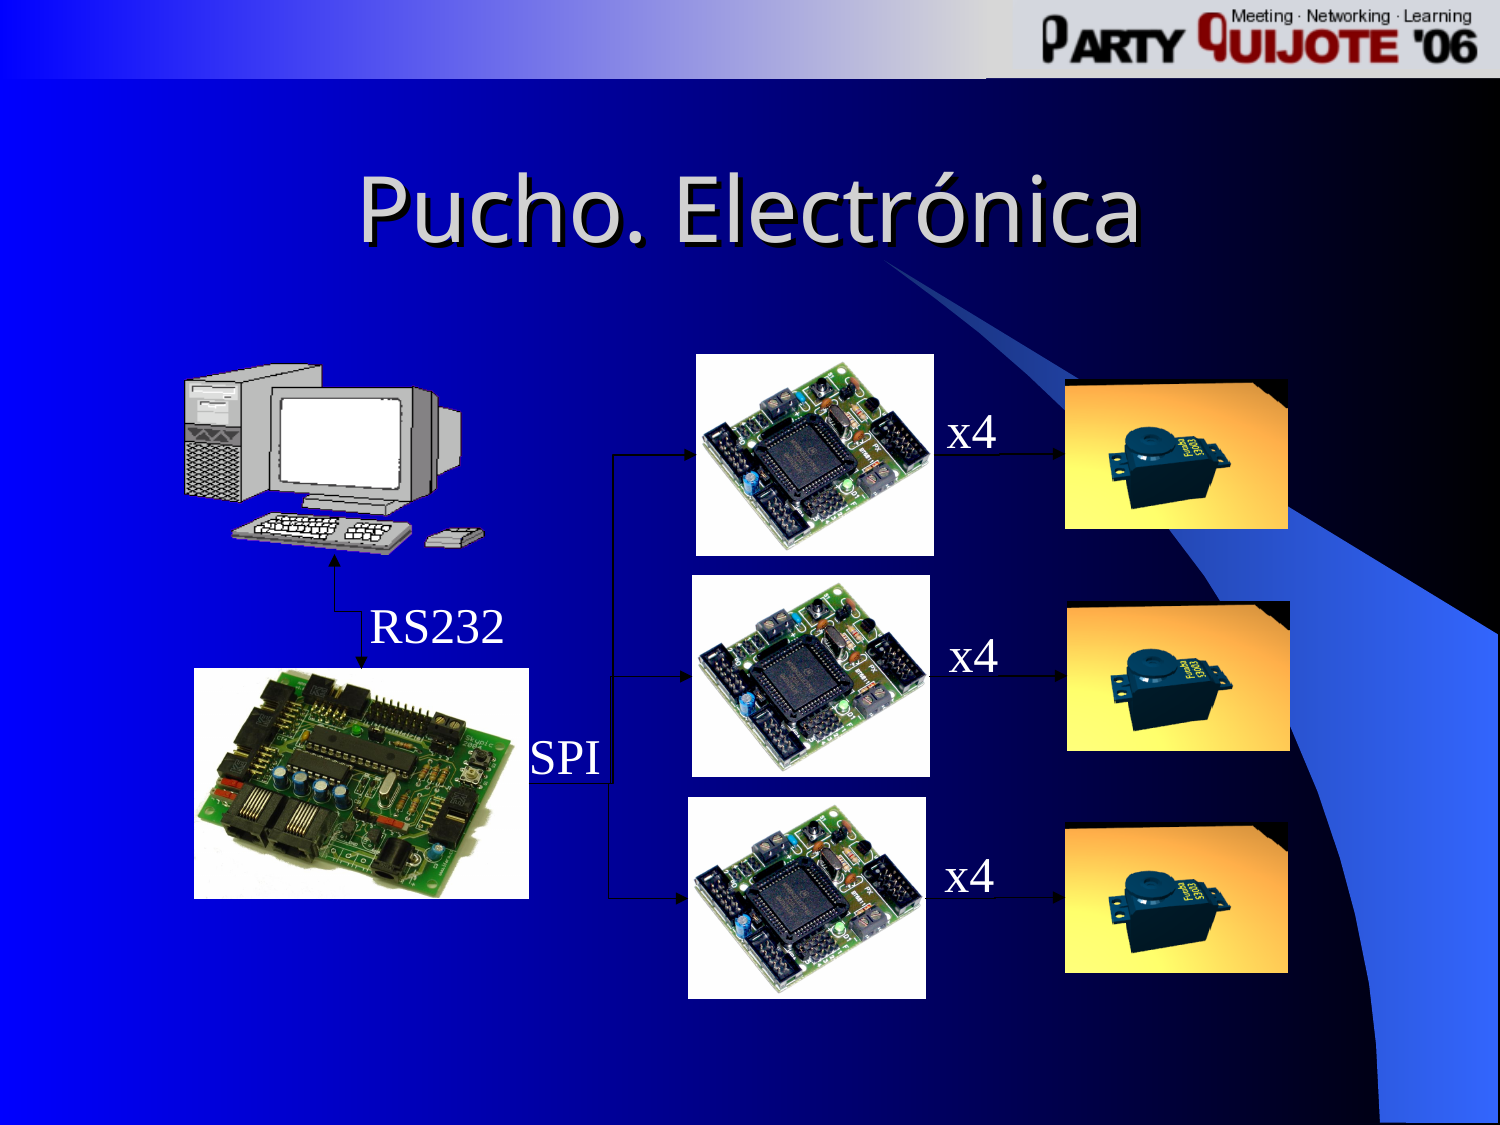

# Pucho. Electrónica
x4
RS232
x4
SPI
x4